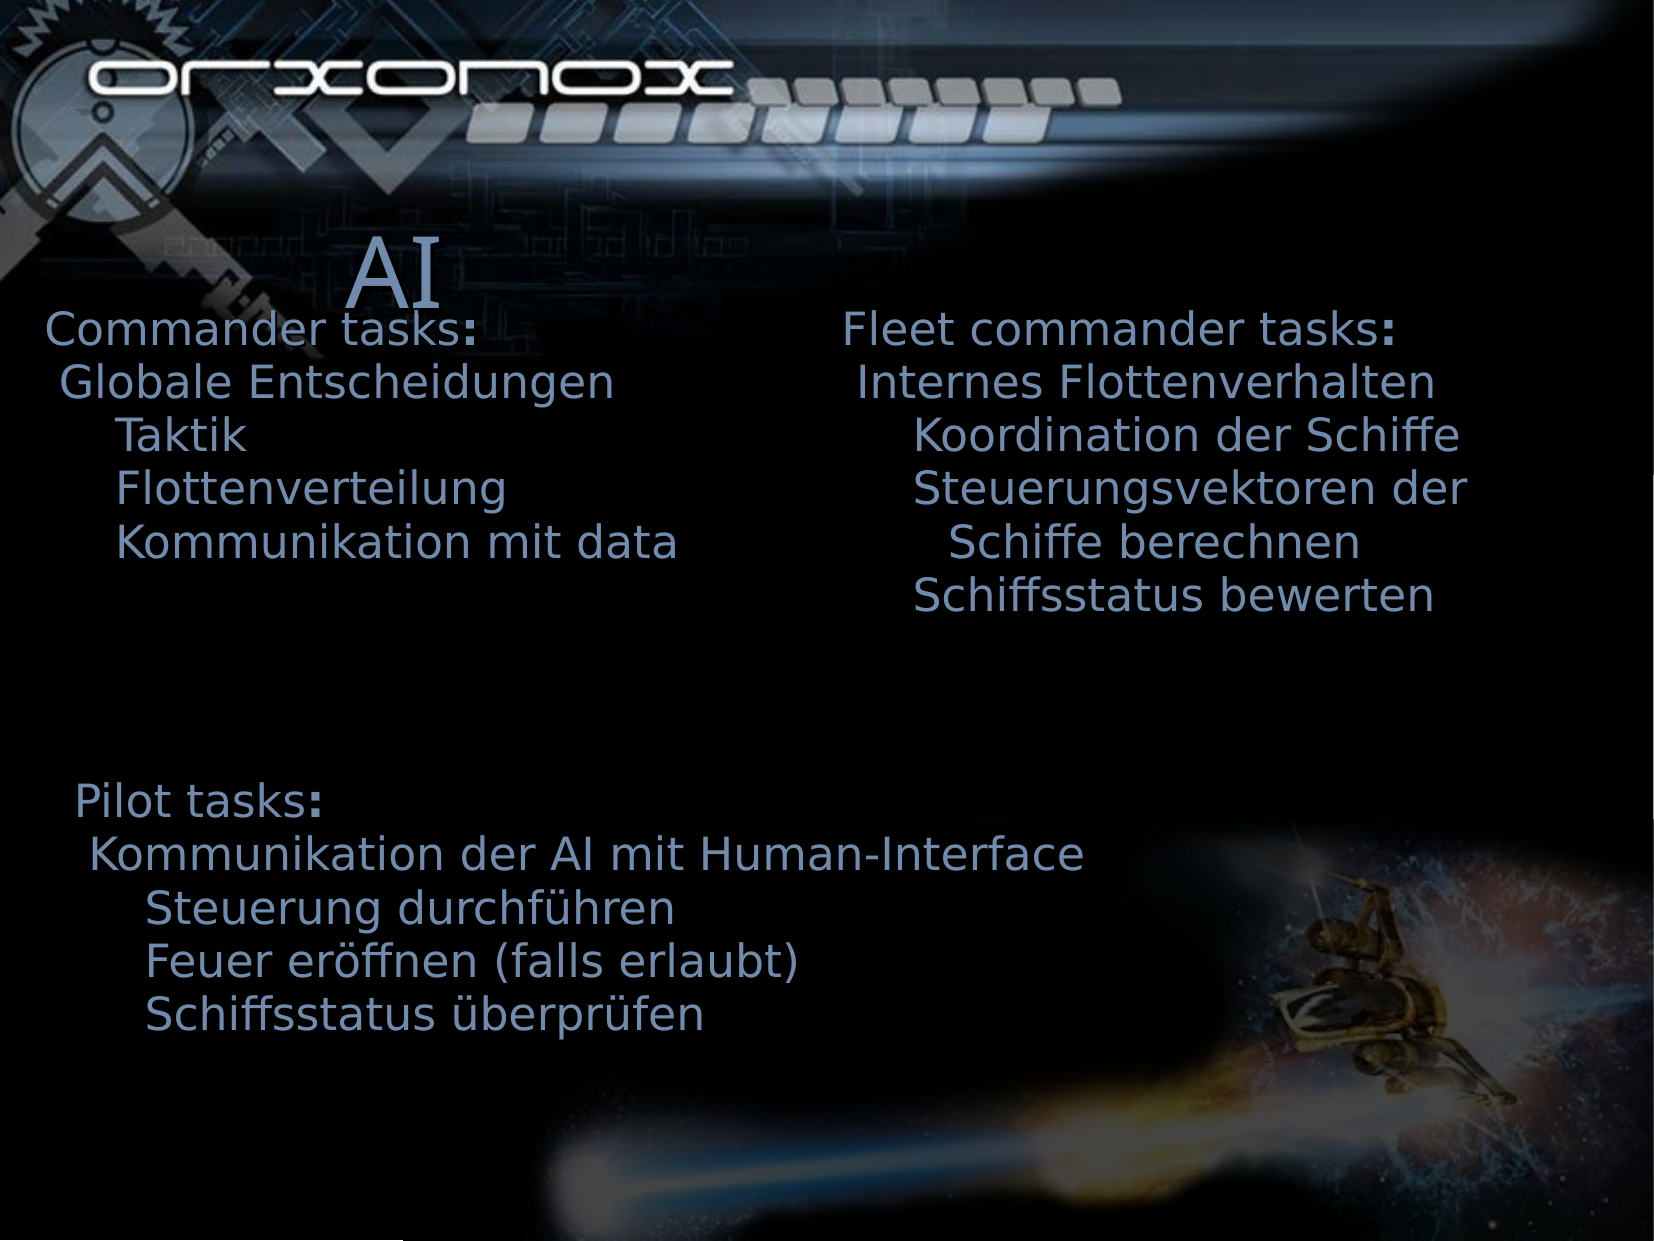

AI
Commander tasks:
 Globale Entscheidungen
Taktik
Flottenverteilung
Kommunikation mit data
Fleet commander tasks:
 Internes Flottenverhalten
Koordination der Schiffe
Steuerungsvektoren der Schiffe berechnen
Schiffsstatus bewerten
Pilot tasks:
 Kommunikation der AI mit Human-Interface
Steuerung durchführen
Feuer eröffnen (falls erlaubt)
Schiffsstatus überprüfen